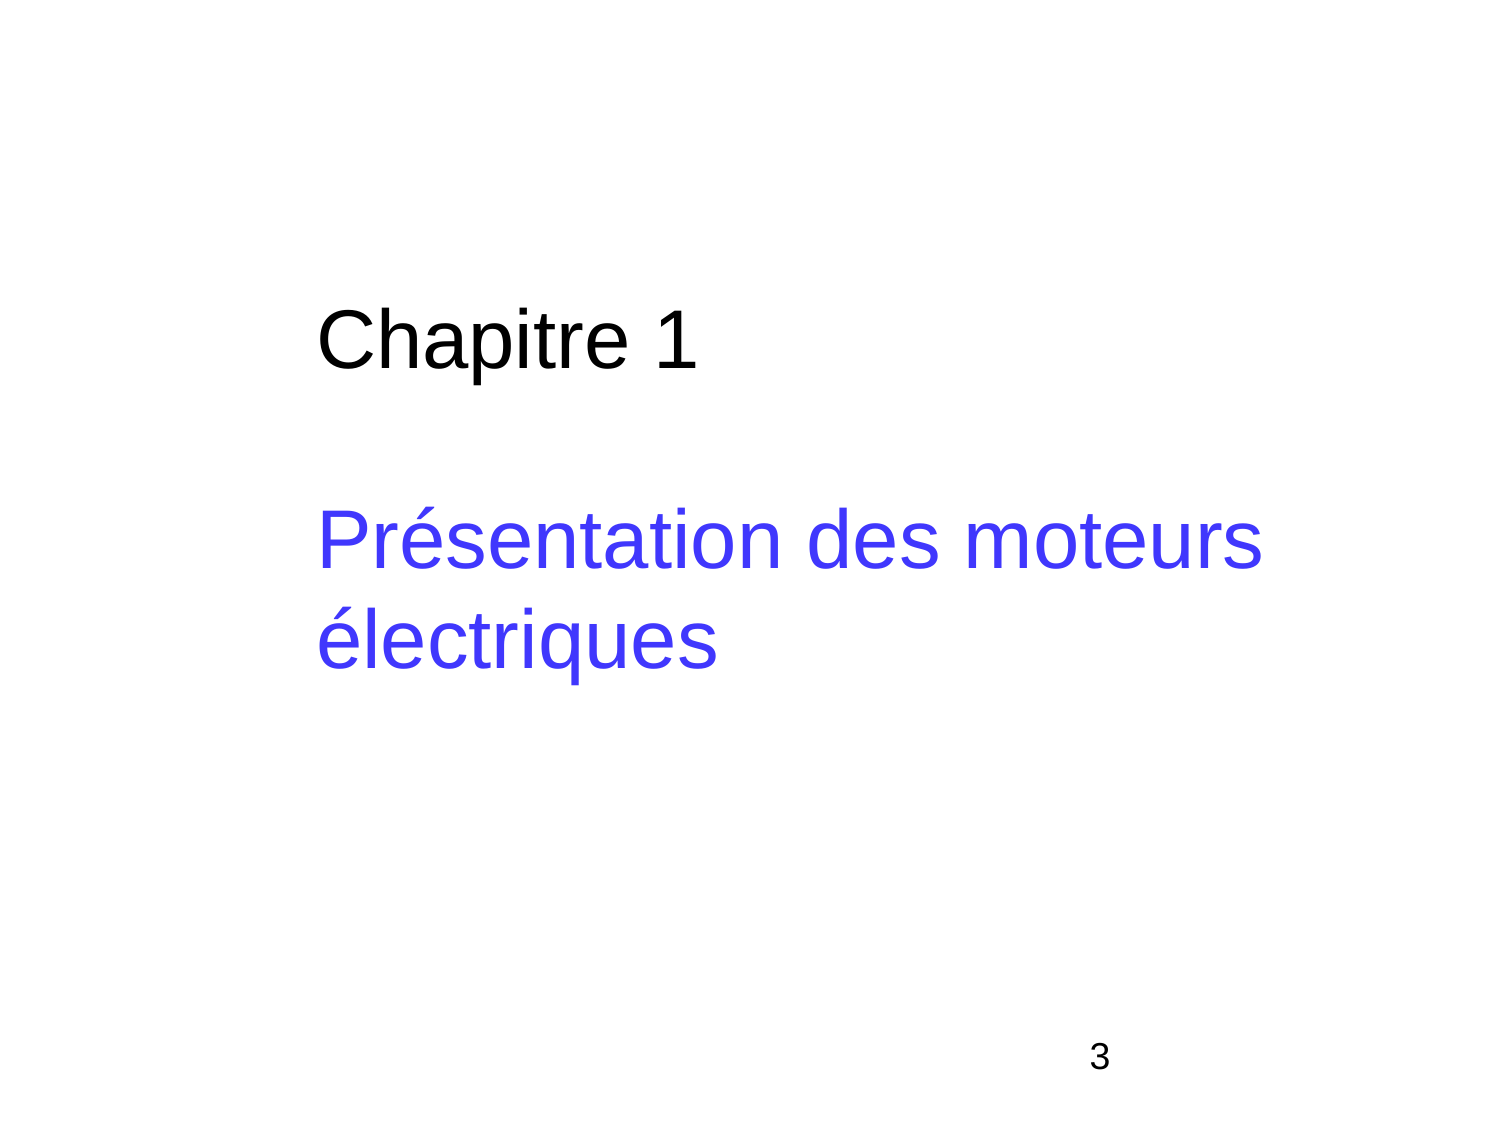

Chapitre 1
Présentation des moteurs
électriques
3